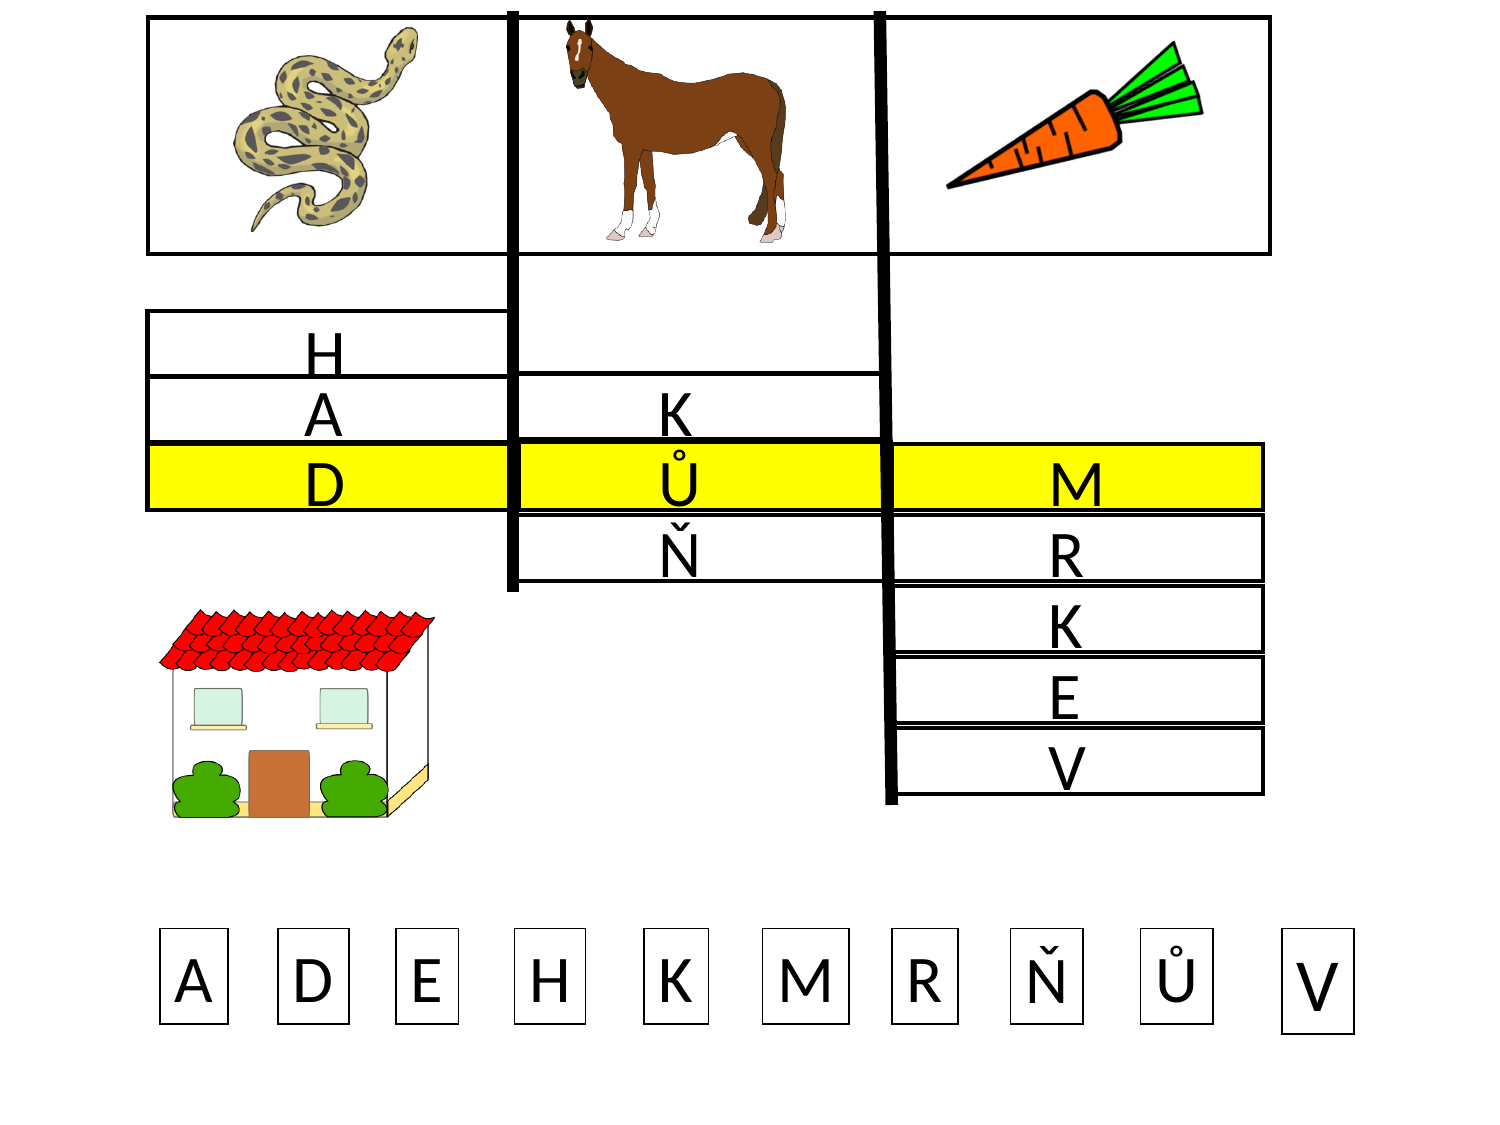

H
A
K
 c
D
Ů
M
Ň
R
K
E
V
ˇ
N
A
D
E
H
K
M
R
Ů
V